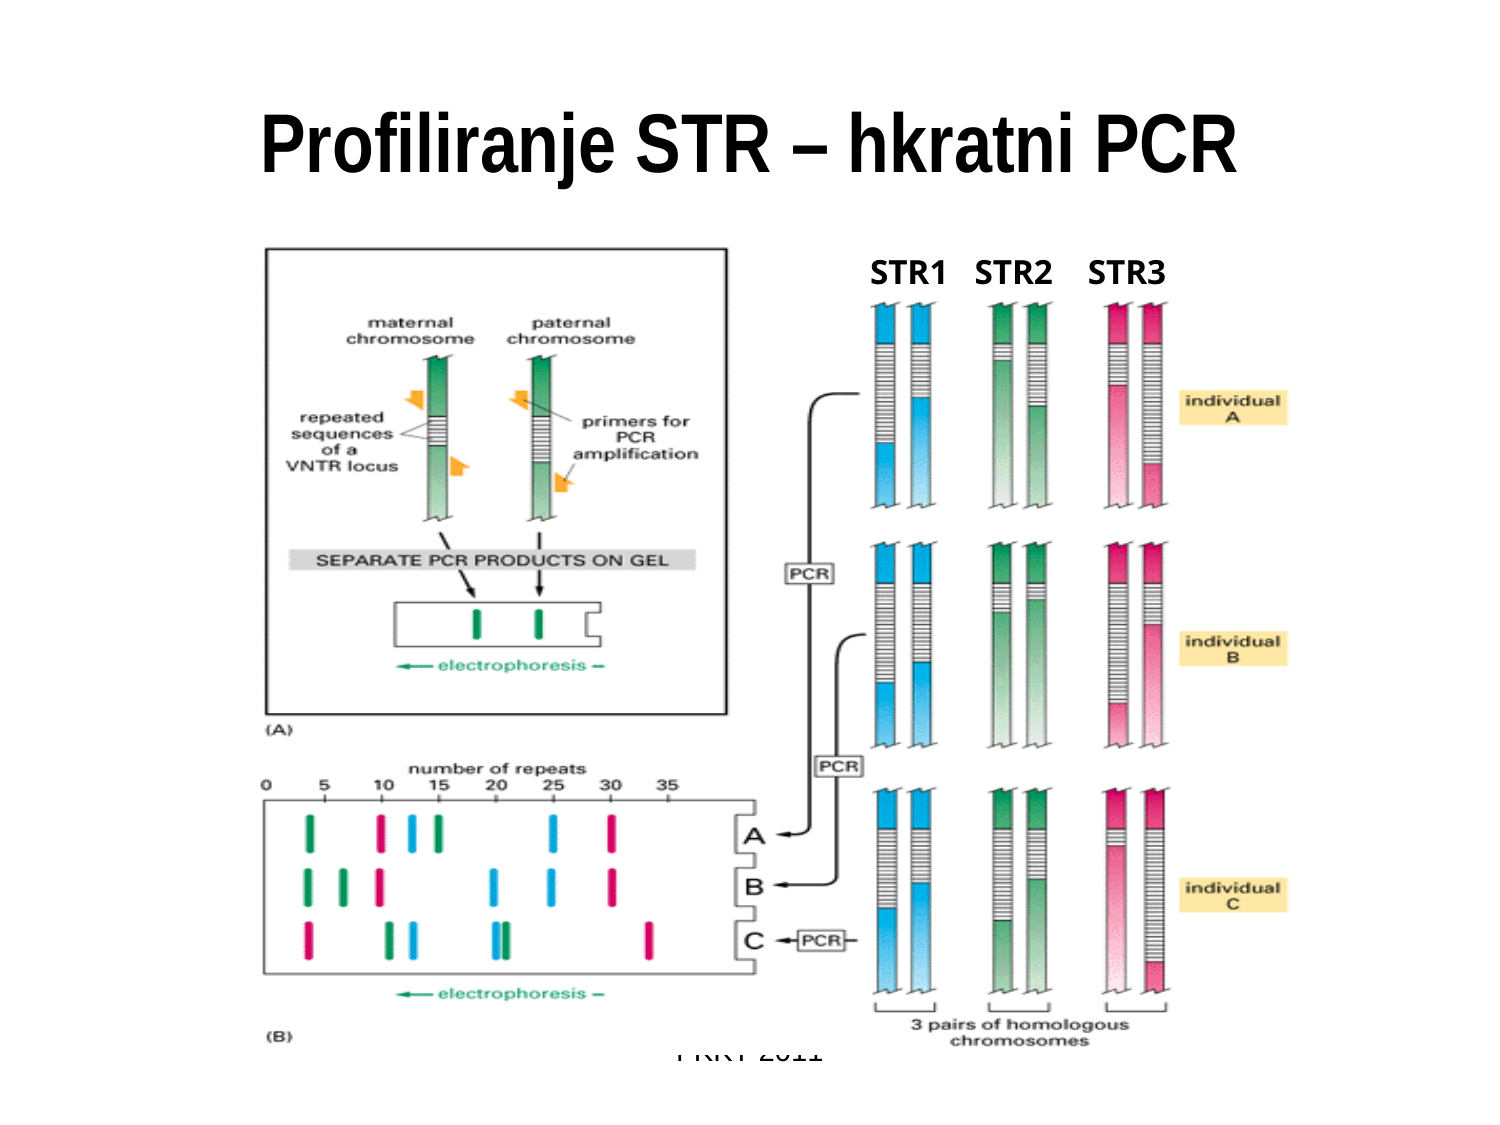

# Profiliranje STR – hkratni PCR
 STR1 STR2 STR3
FKKT 2011